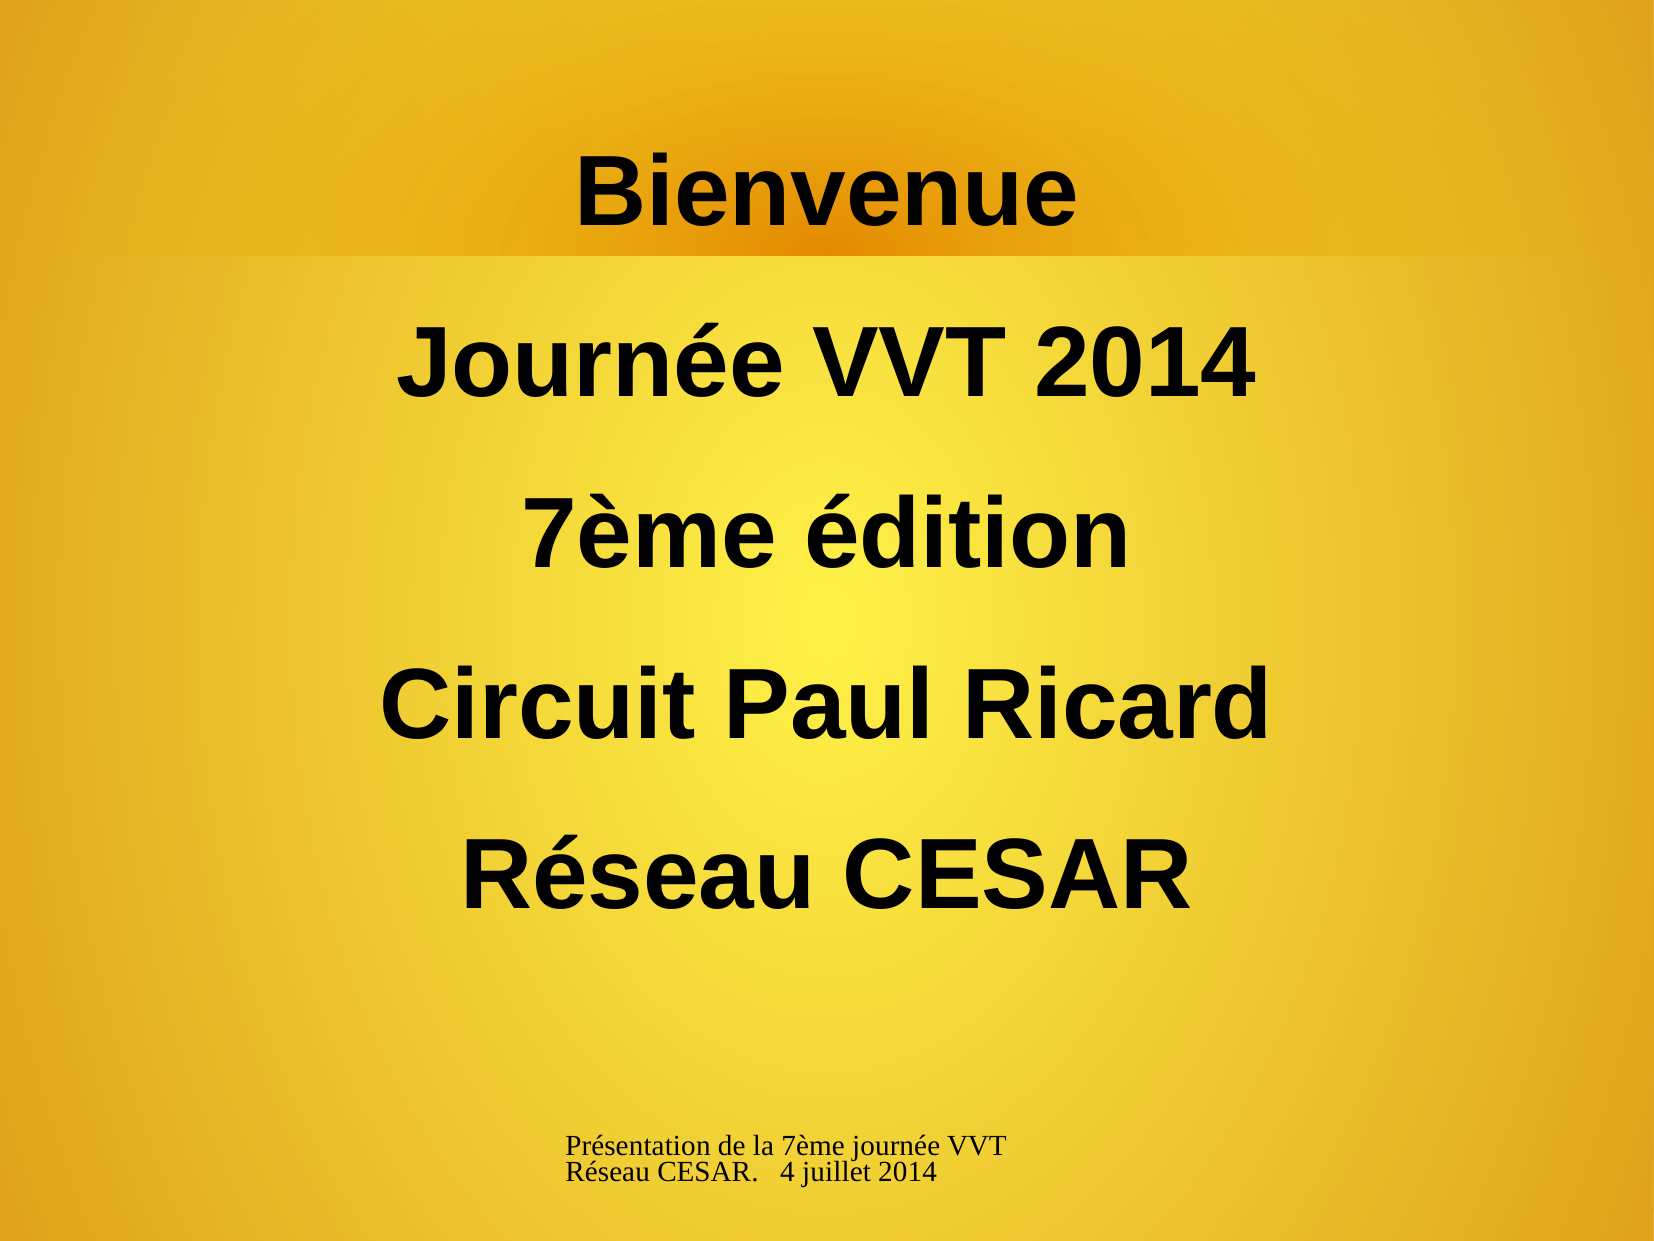

# Bienvenue
Journée VVT 2014
7ème édition
Circuit Paul Ricard
Réseau CESAR
Présentation de la 7ème journée VVT Réseau CESAR. 4 juillet 2014